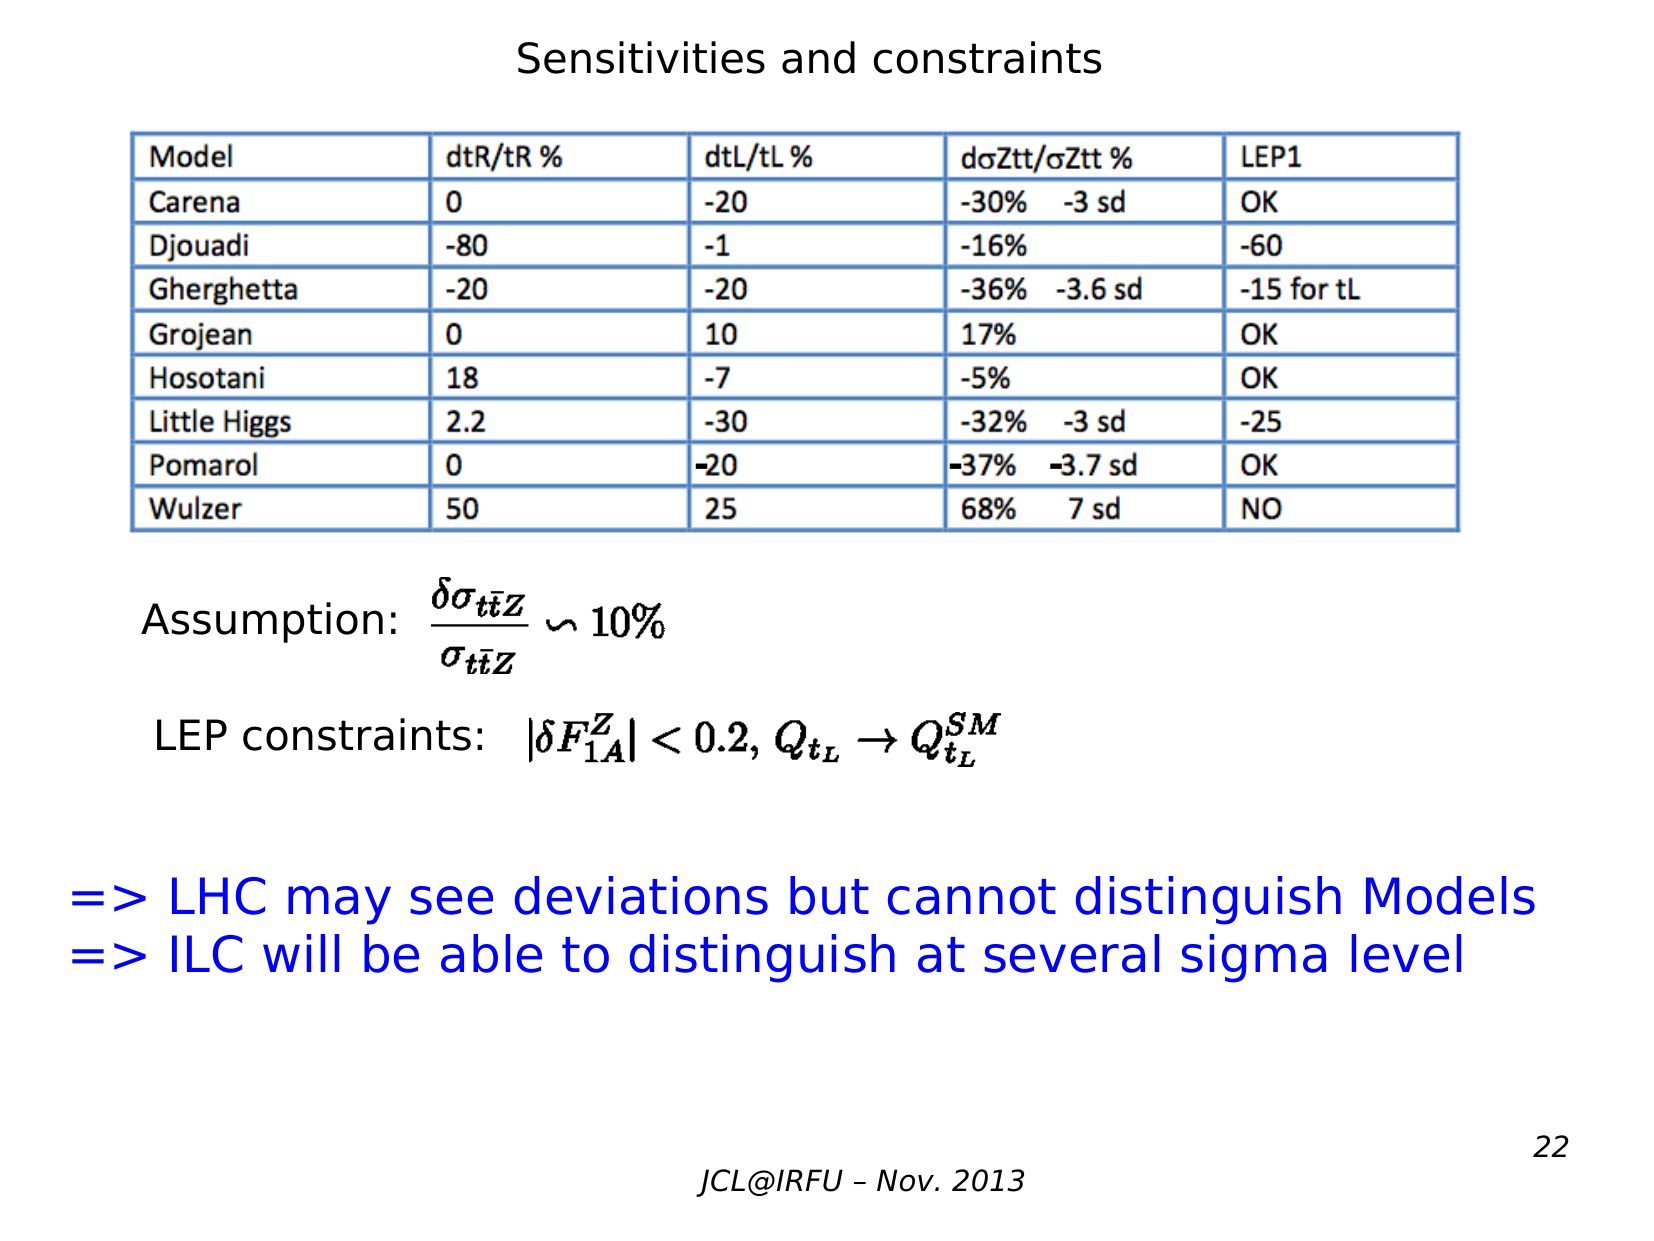

Sensitivities and constraints
-
-
-
Assumption:
LEP constraints:
=> LHC may see deviations but cannot distinguish Models
=> ILC will be able to distinguish at several sigma level
FCPPL Workshop - March 2012
22